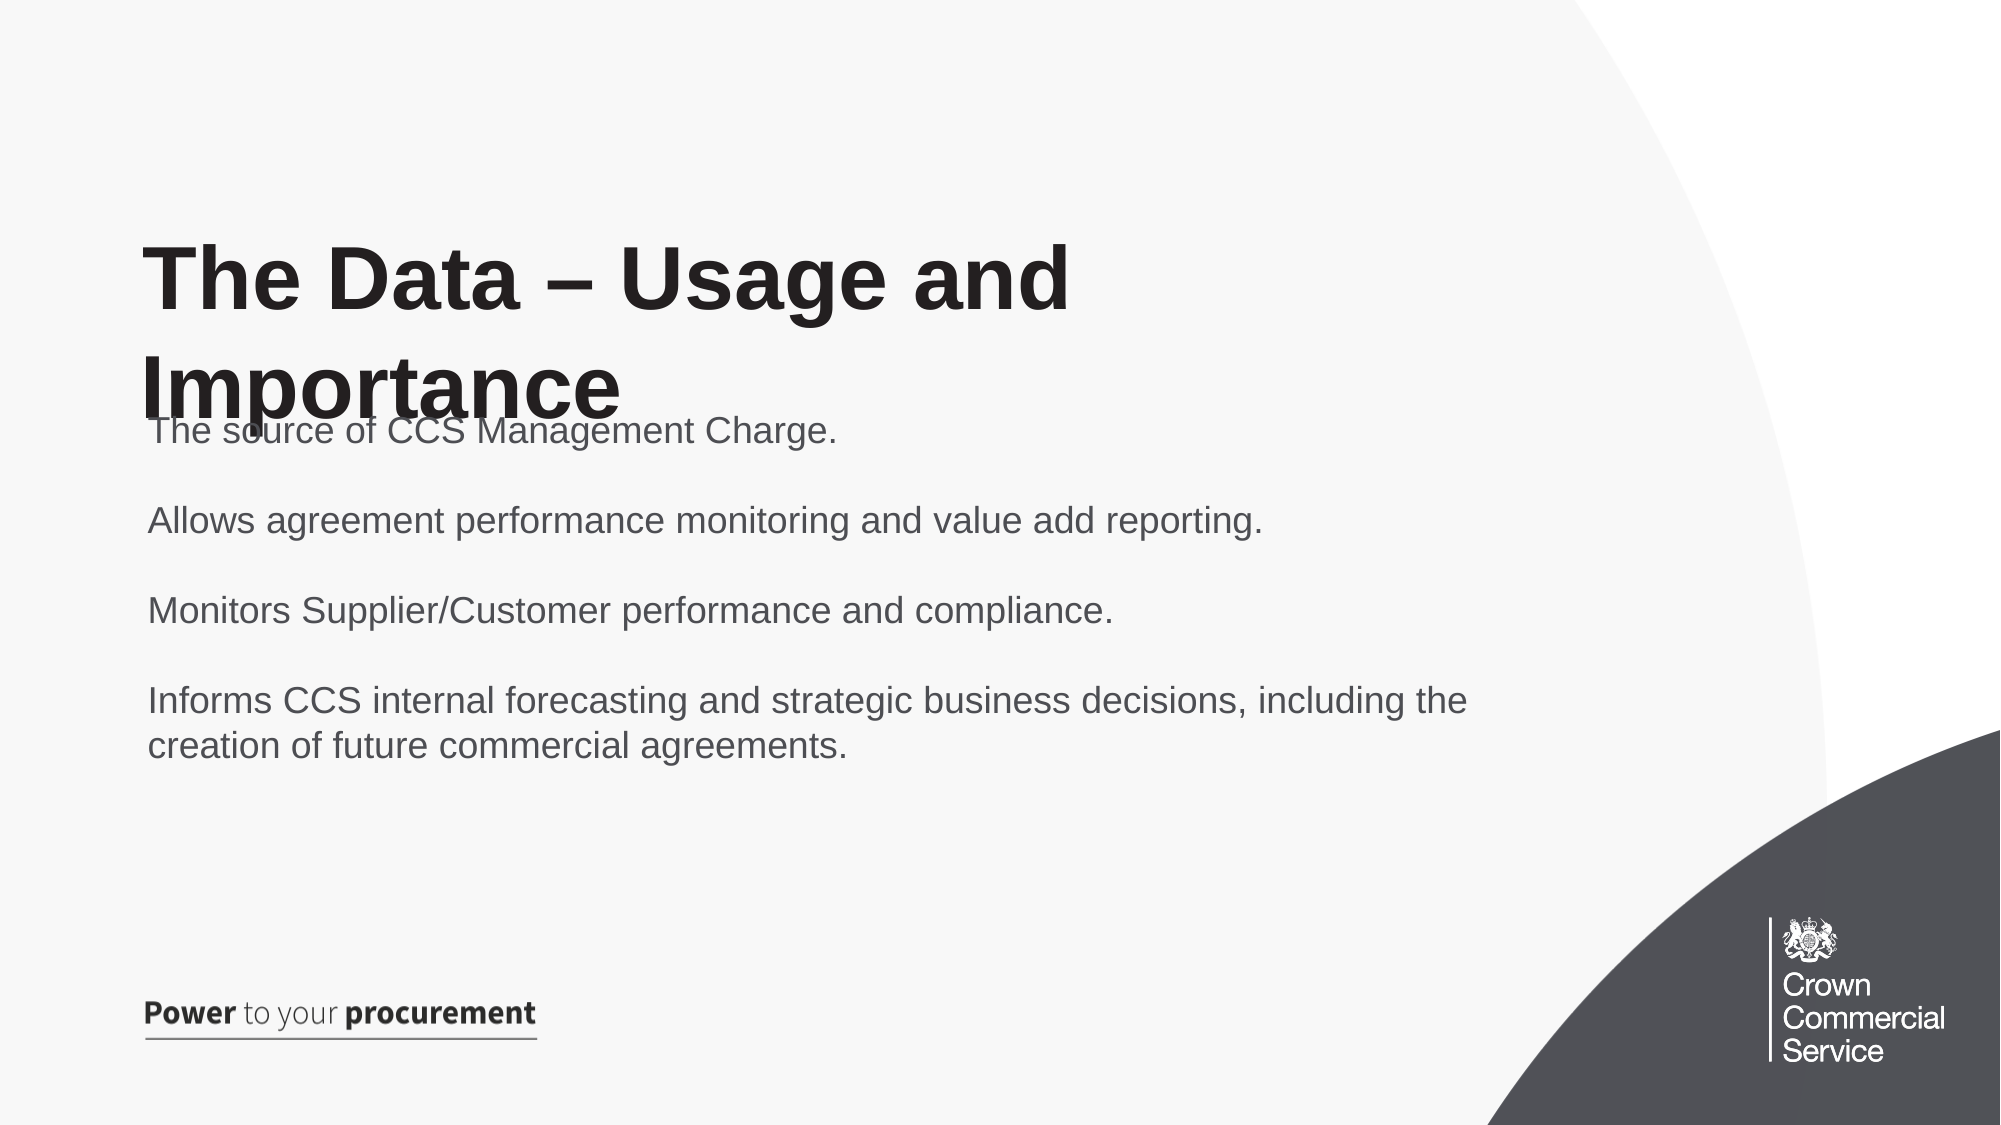

# The Data – Usage and Importance
The source of CCS Management Charge.
Allows agreement performance monitoring and value add reporting.
Monitors Supplier/Customer performance and compliance.
Informs CCS internal forecasting and strategic business decisions, including the creation of future commercial agreements.